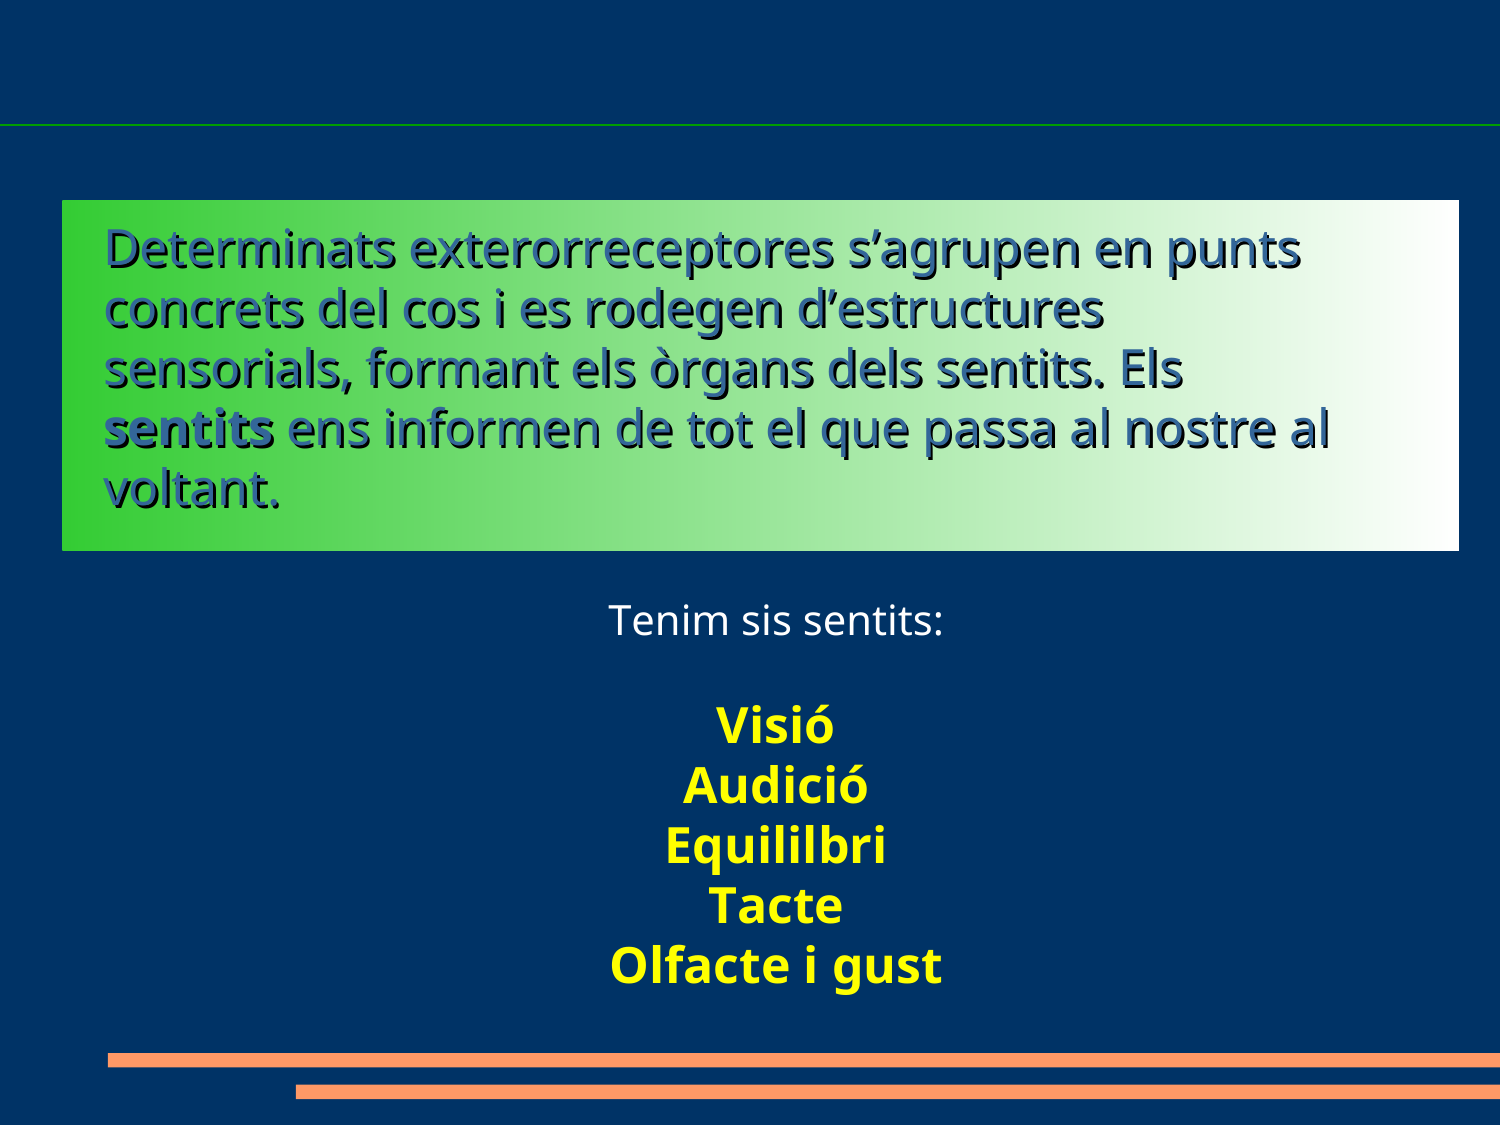

Determinats exterorreceptores s’agrupen en punts concrets del cos i es rodegen d’estructures sensorials, formant els òrgans dels sentits. Els sentits ens informen de tot el que passa al nostre al voltant.
Tenim sis sentits:
Visió
Audició
Equililbri
Tacte
Olfacte i gust